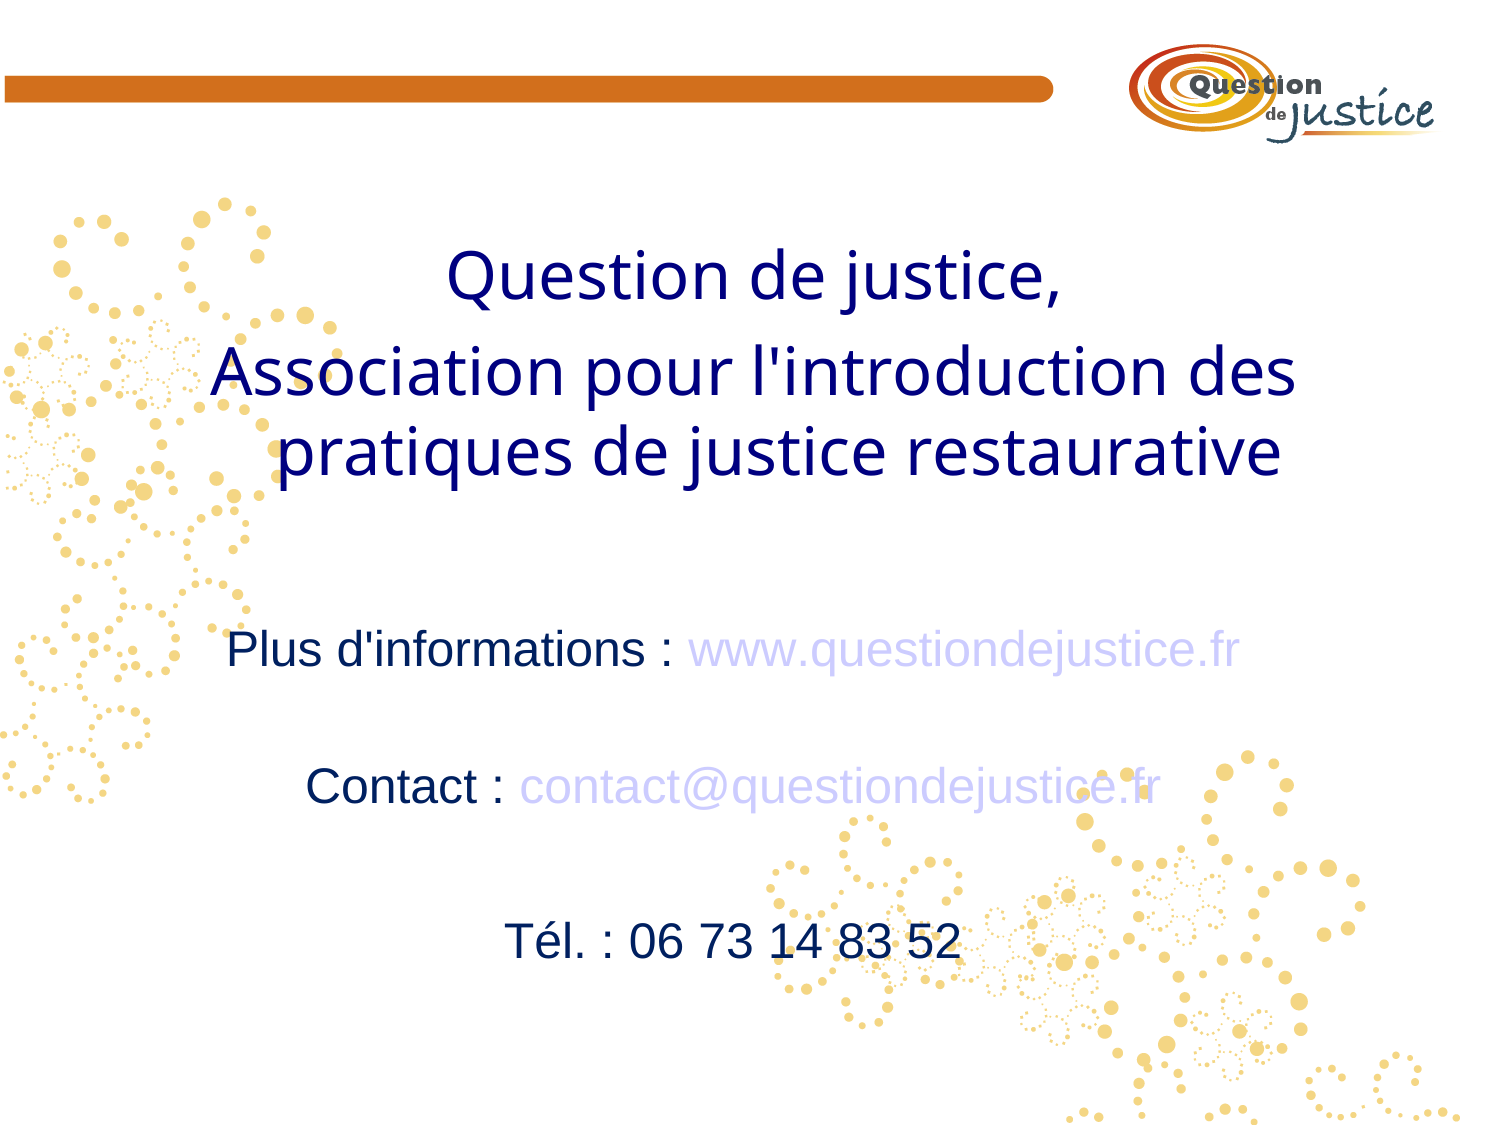

Question de justice,
Association pour l'introduction des pratiques de justice restaurative
Plus d'informations : www.questiondejustice.fr
Contact : contact@questiondejustice.fr
Tél. : 06 73 14 83 52